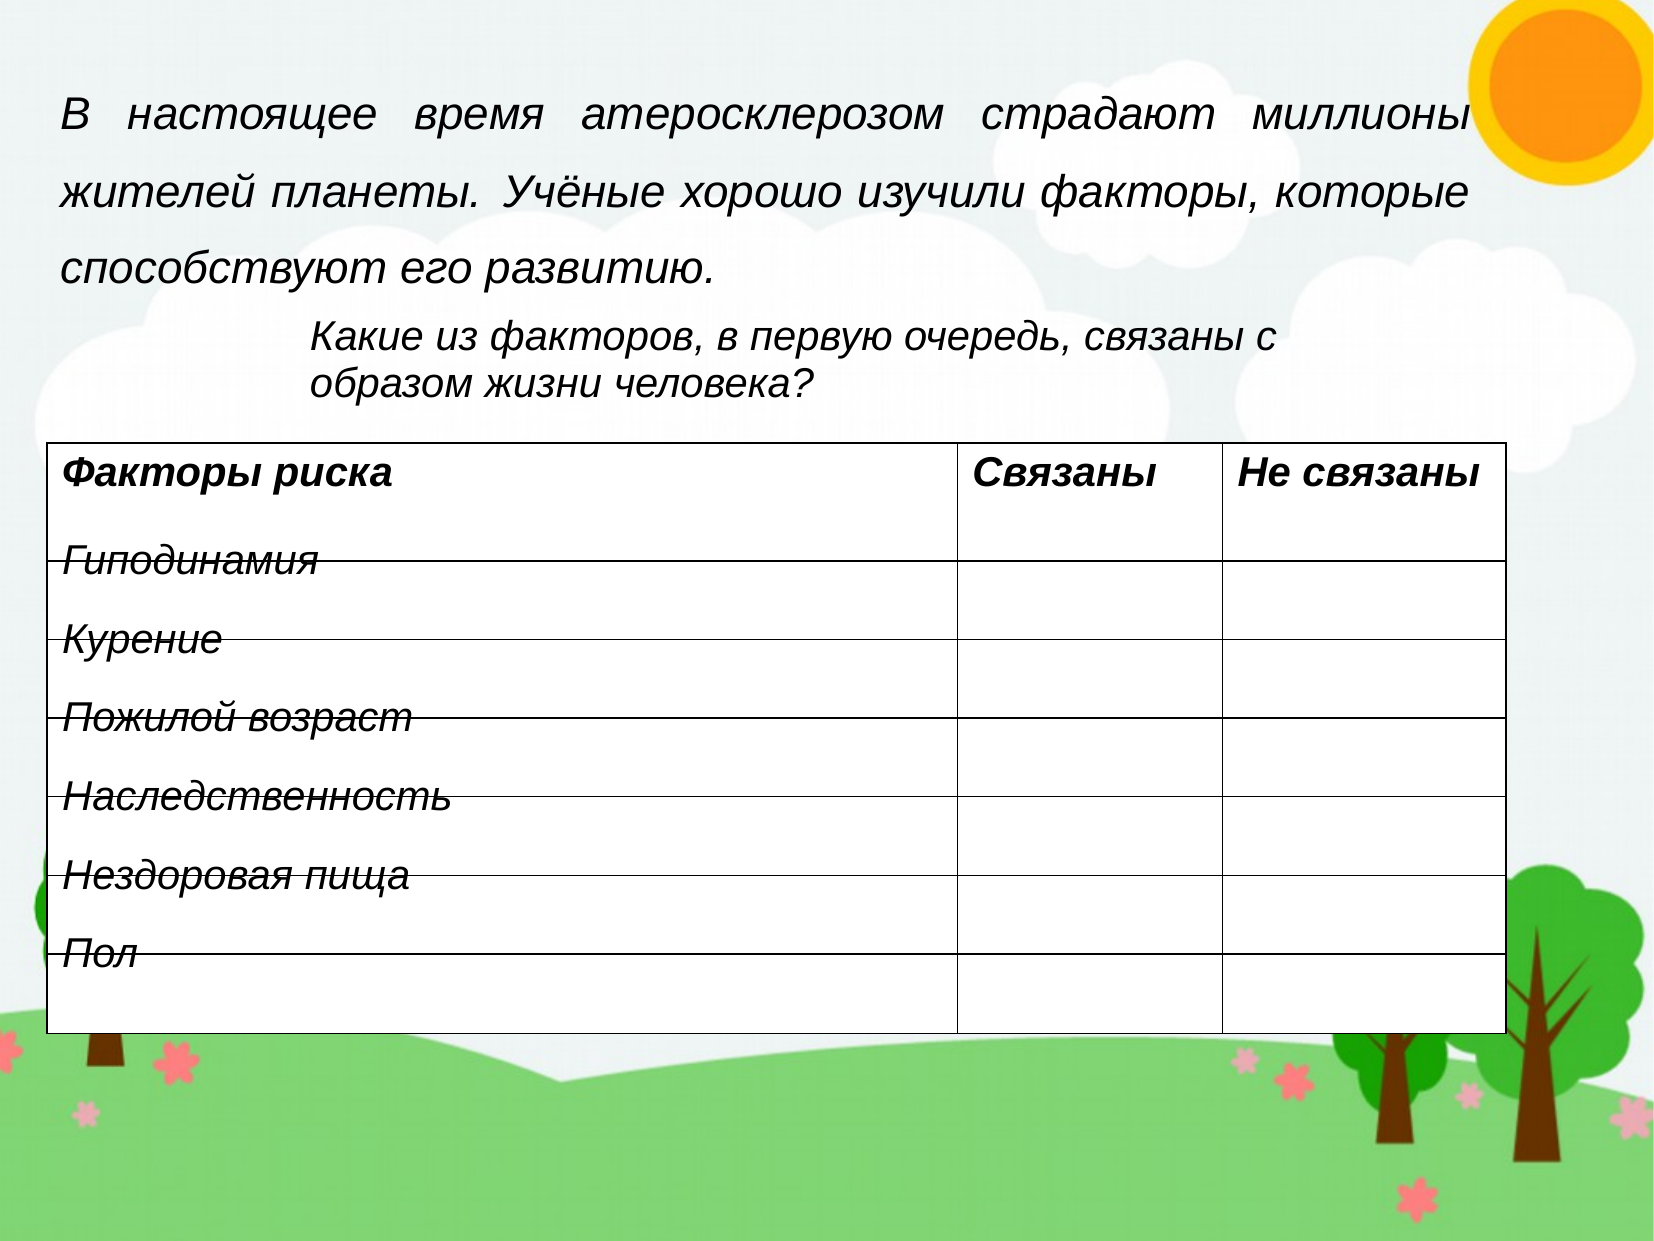

# В настоящее время атеросклерозом страдают миллионы жителей планеты. Учёные хорошо изучили факторы, которые способствуют его развитию.
Какие из факторов, в первую очередь, связаны с образом жизни человека?
| Факторы риска | Связаны | Не связаны |
| --- | --- | --- |
| Гиподинамия | | |
| Курение | | |
| Пожилой возраст | | |
| Наследственность | | |
| Нездоровая пища | | |
| Пол | | |